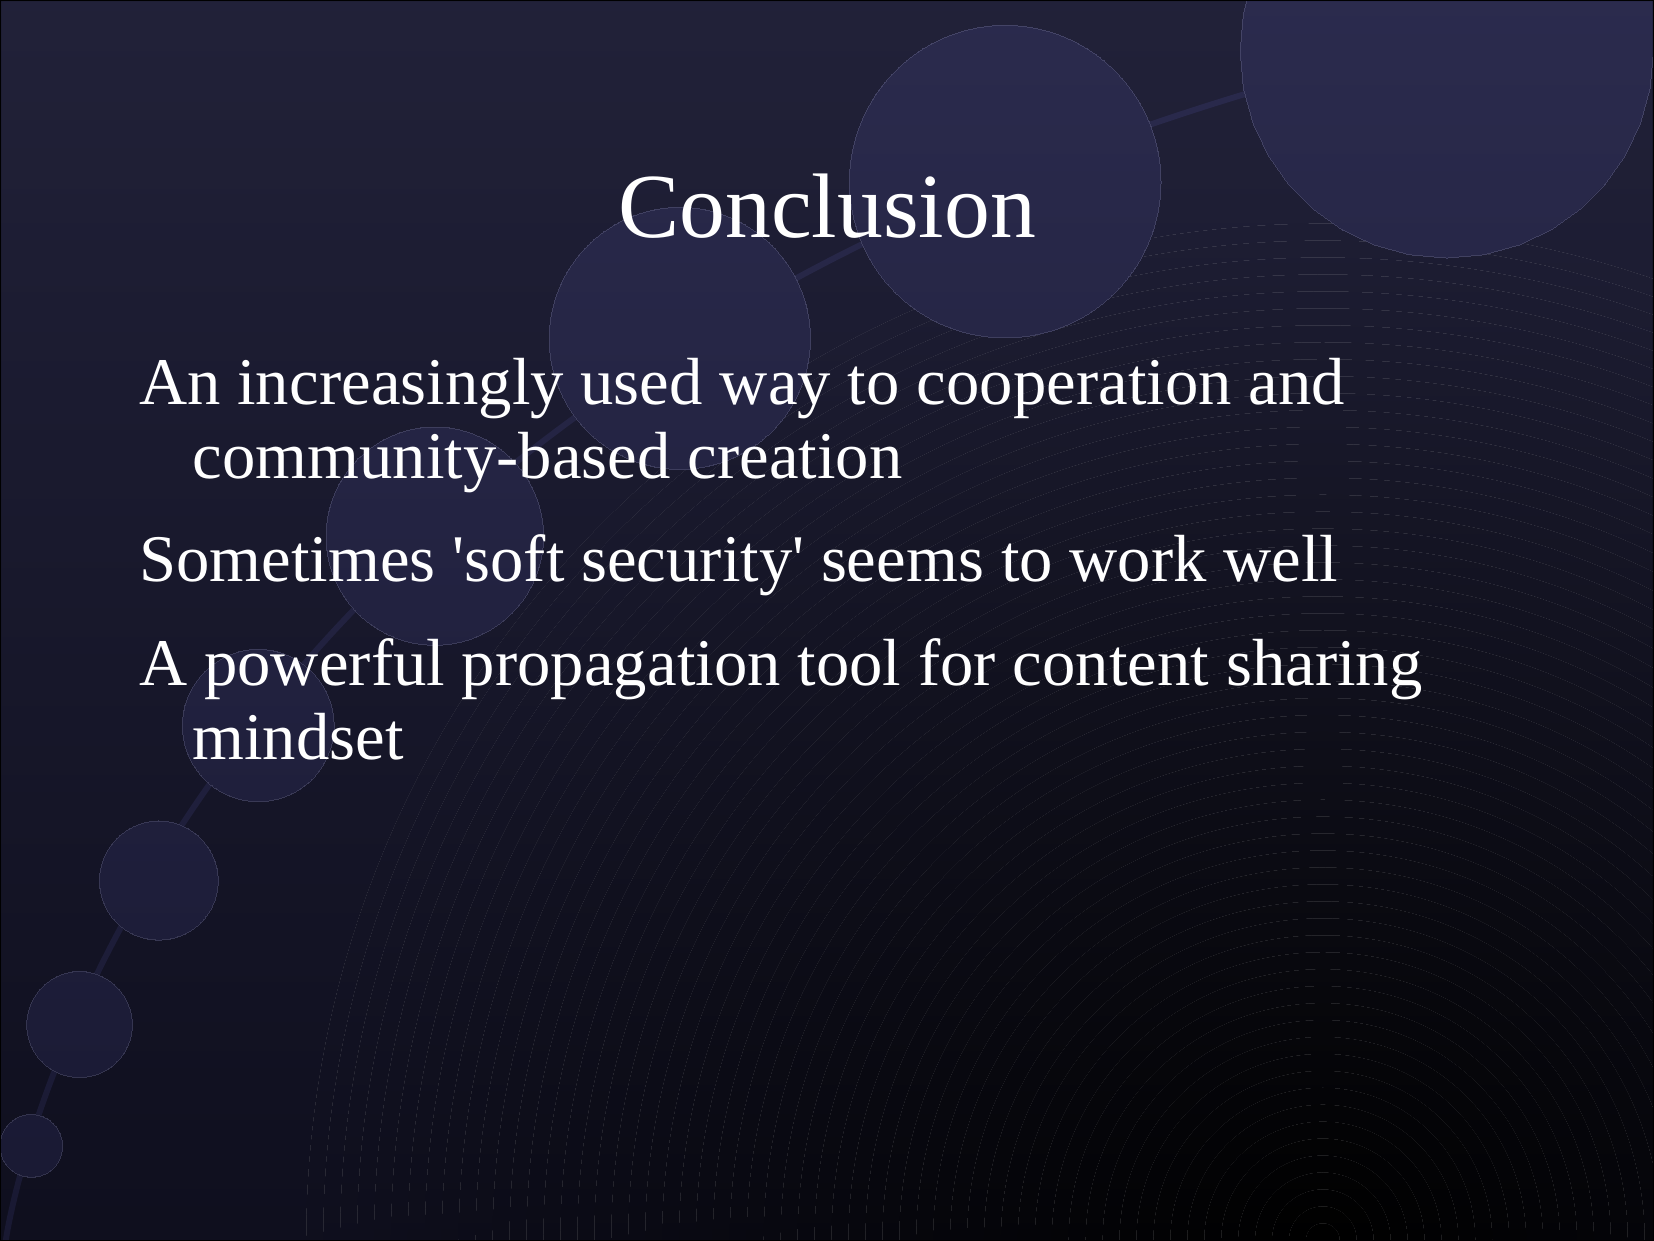

# Conclusion
An increasingly used way to cooperation and community-based creation
Sometimes 'soft security' seems to work well
A powerful propagation tool for content sharing mindset